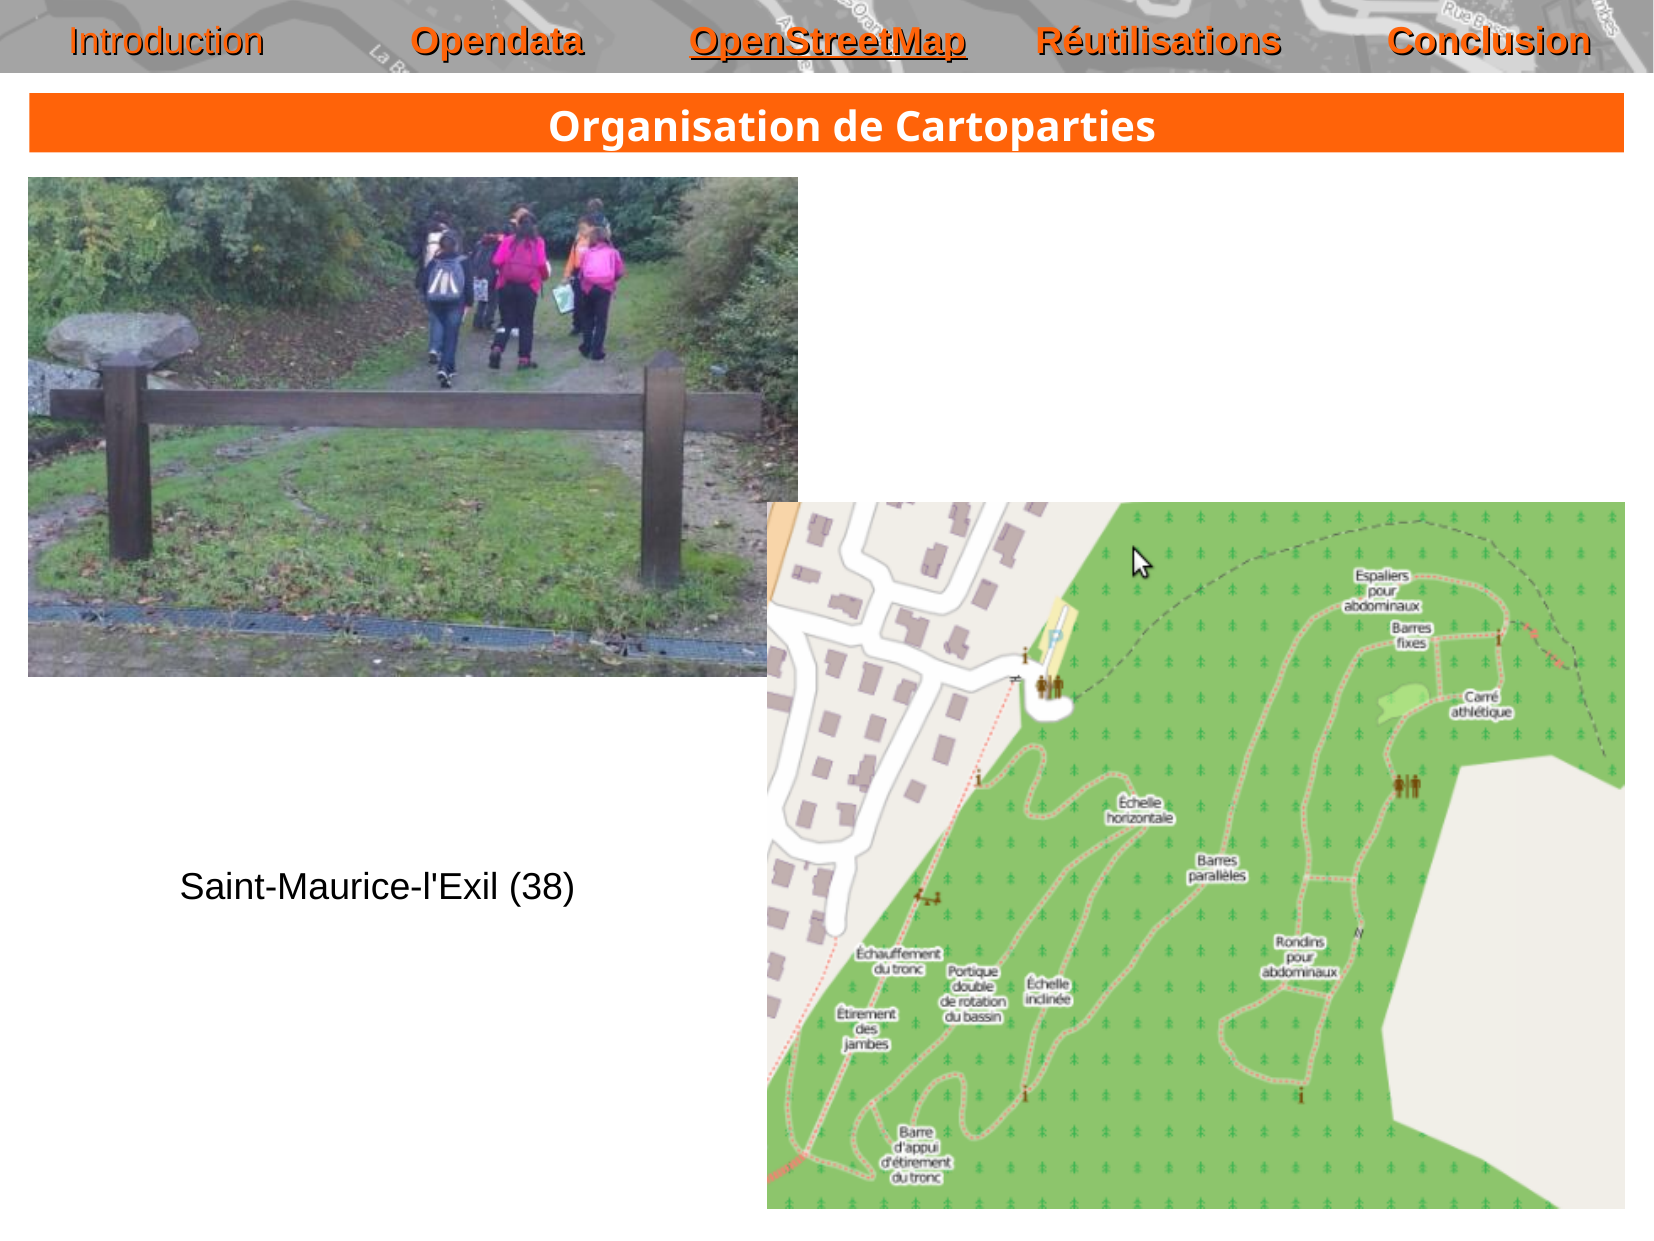

| Introduction | Opendata | OpenStreetMap | Réutilisations | Conclusion |
| --- | --- | --- | --- | --- |
Organisation de Cartoparties
Saint-Maurice-l'Exil (38)